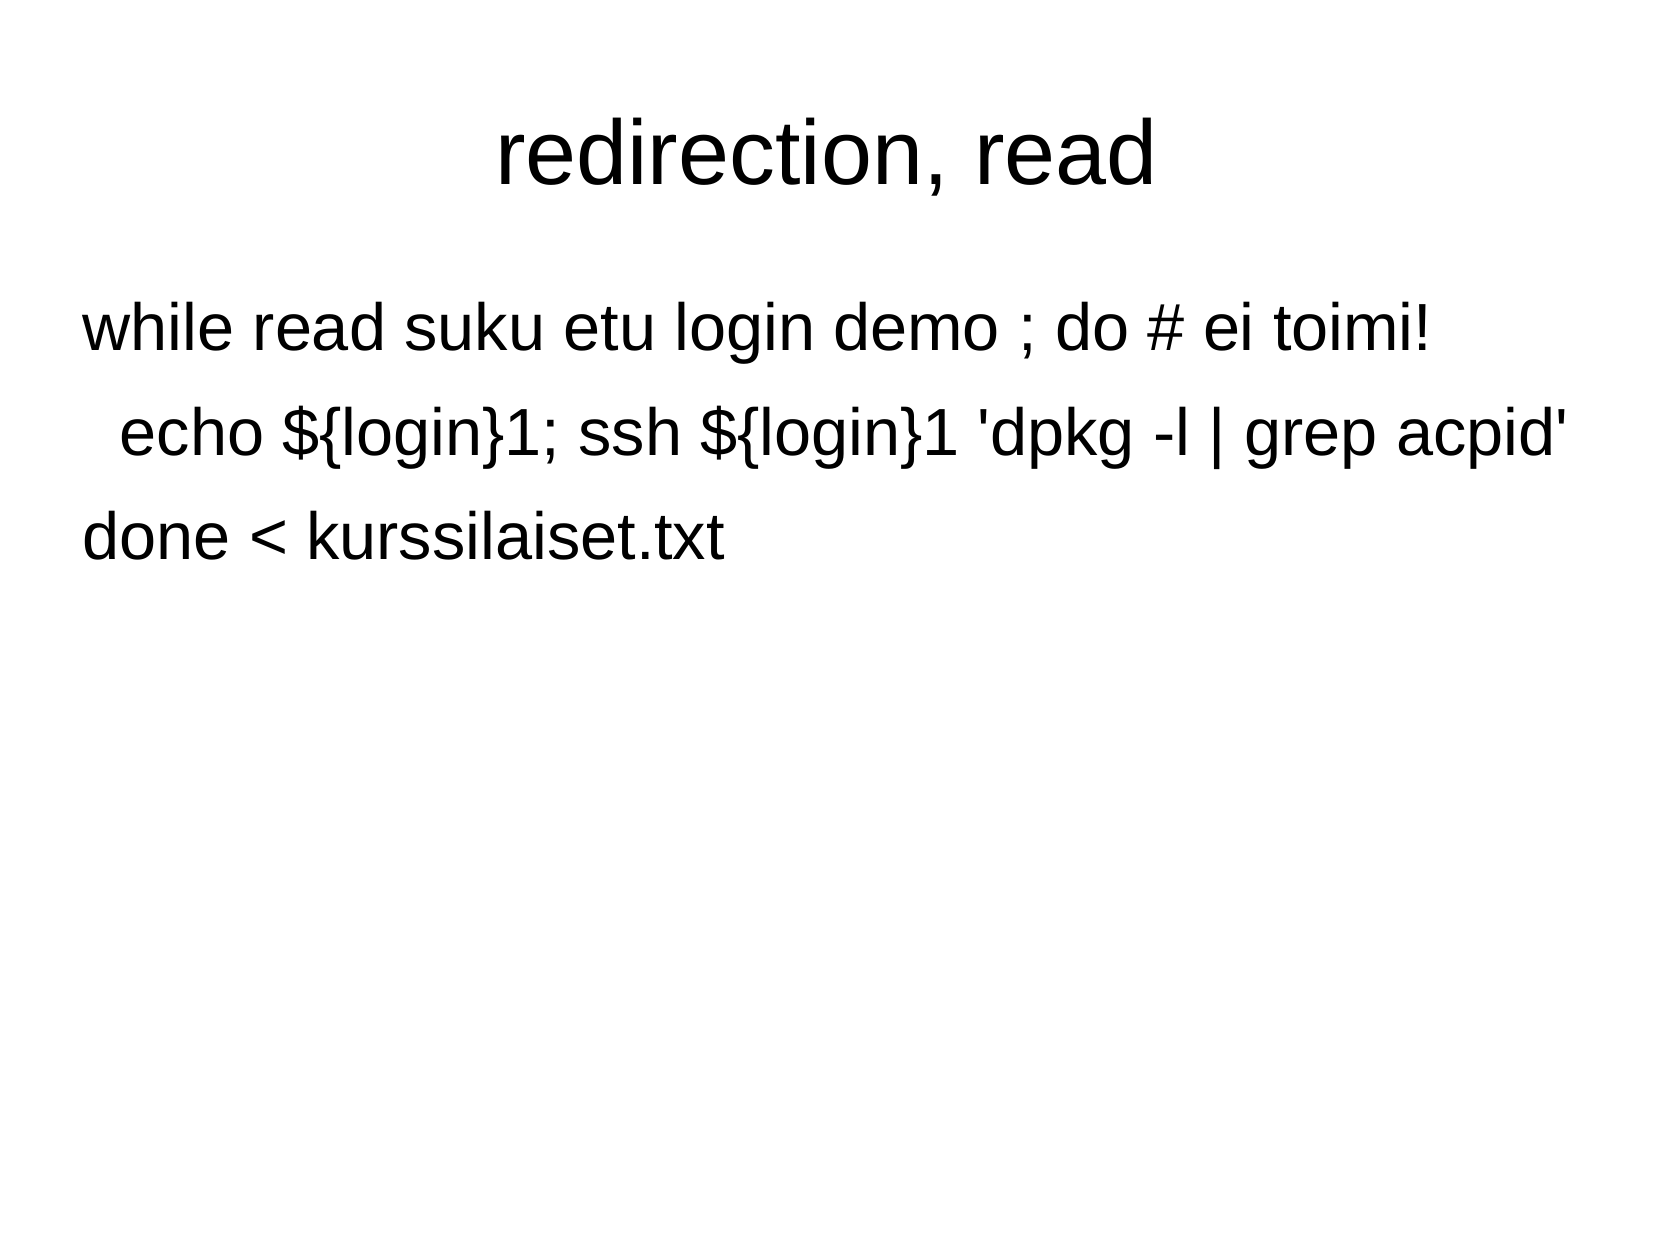

# redirection, read
while read suku etu login demo ; do # ei toimi!
 echo ${login}1; ssh ${login}1 'dpkg -l | grep acpid'
done < kurssilaiset.txt